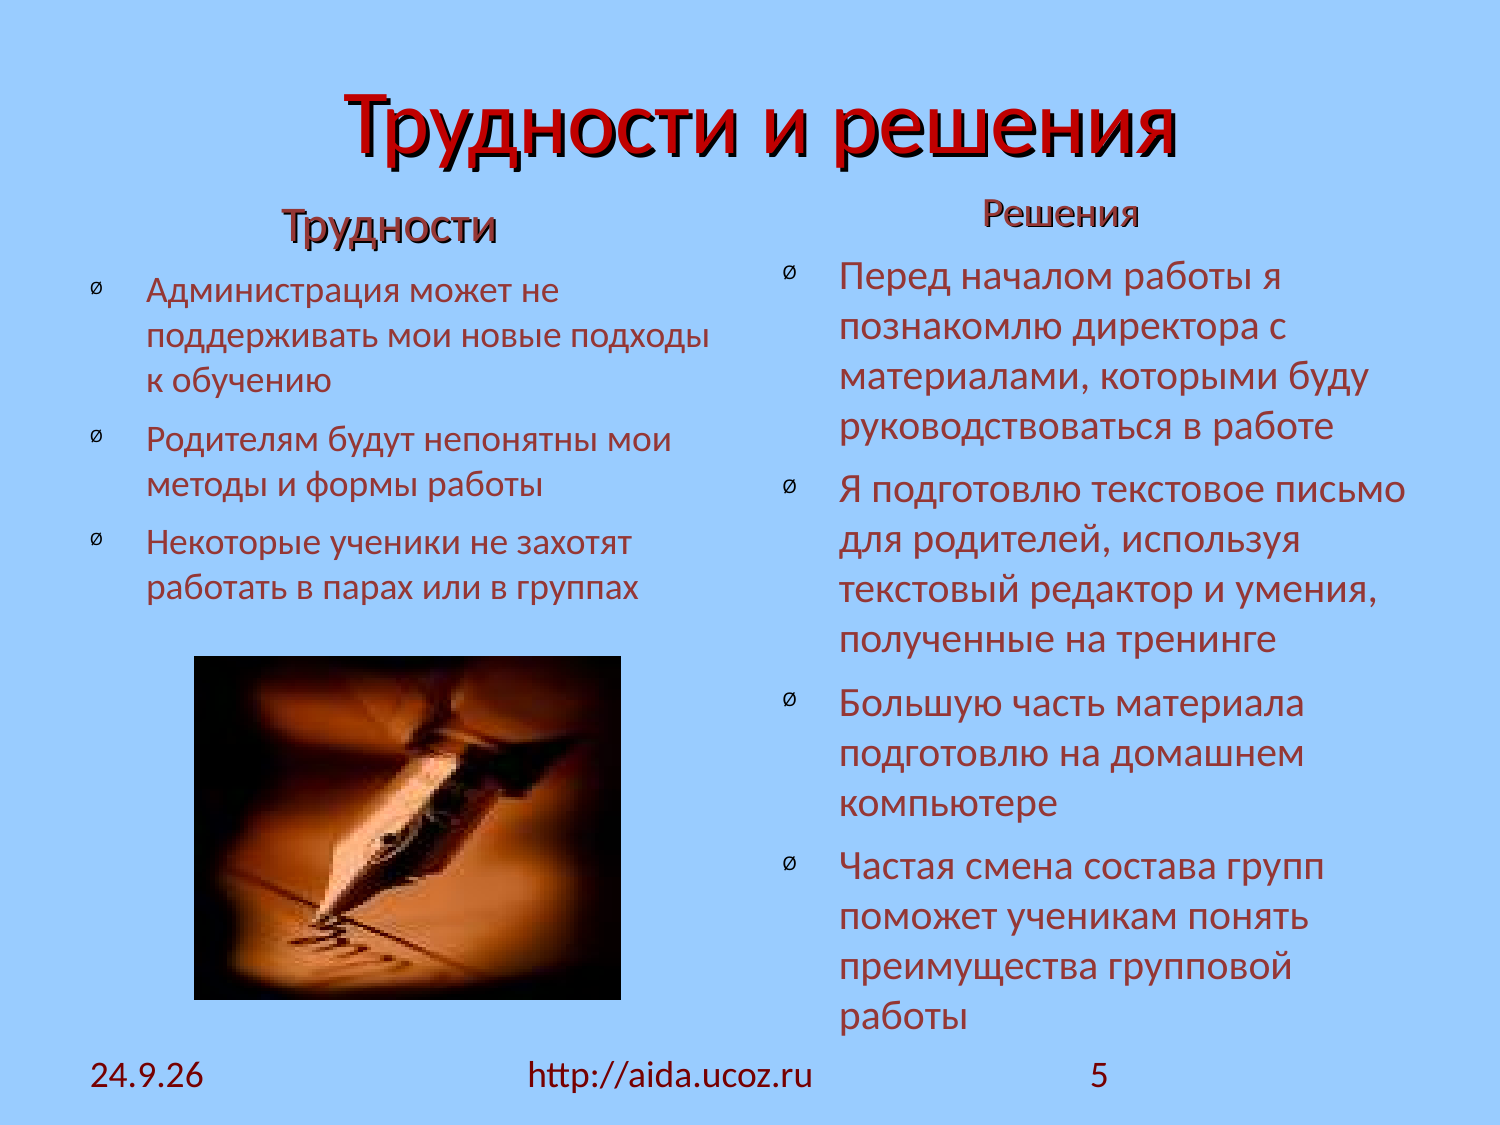

# Трудности и решения
 Решения
Перед началом работы я познакомлю директора с материалами, которыми буду руководствоваться в работе
Я подготовлю текстовое письмо для родителей, используя текстовый редактор и умения, полученные на тренинге
Большую часть материала подготовлю на домашнем компьютере
Частая смена состава групп поможет ученикам понять преимущества групповой работы
 Трудности
Администрация может не поддерживать мои новые подходы к обучению
Родителям будут непонятны мои методы и формы работы
Некоторые ученики не захотят работать в парах или в группах
http://aida.ucoz.ru